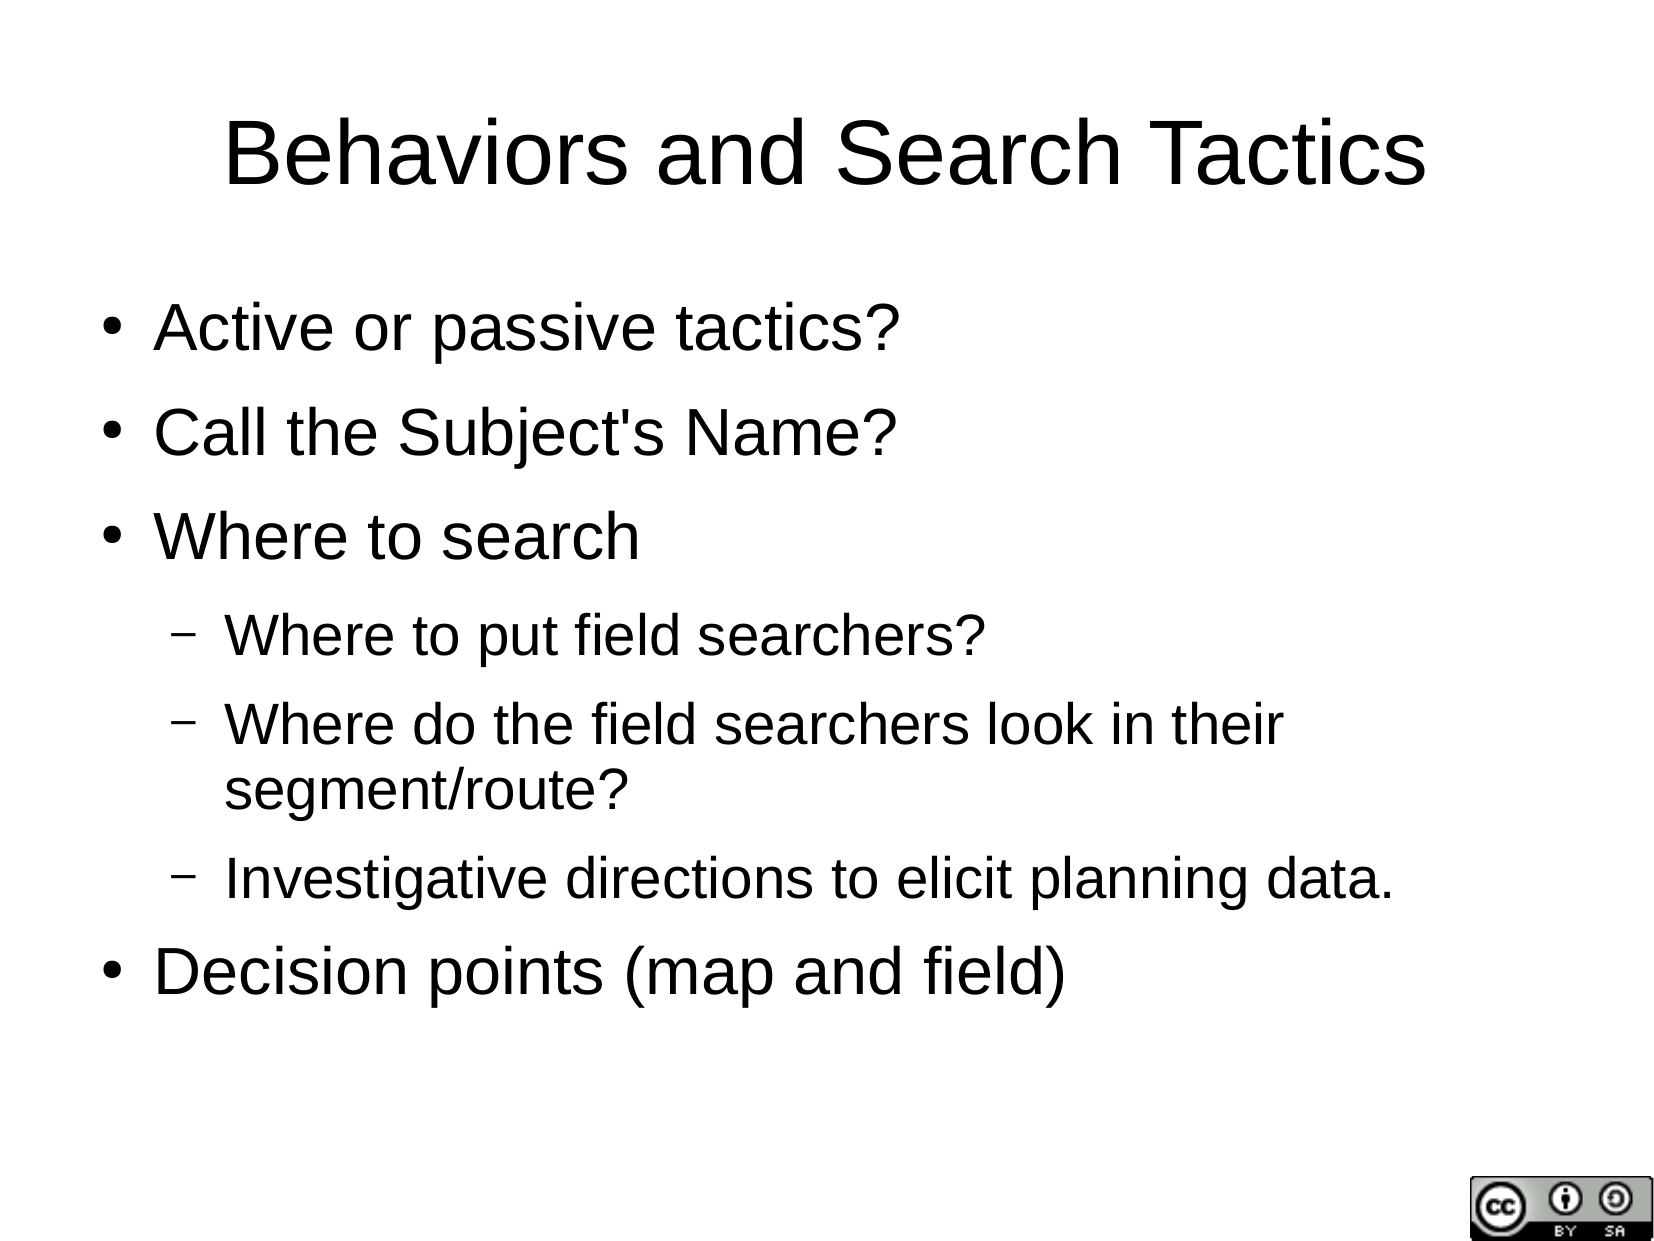

# Behaviors and Search Tactics
Active or passive tactics?
Call the Subject's Name?
Where to search
Where to put field searchers?
Where do the field searchers look in their segment/route?
Investigative directions to elicit planning data.
Decision points (map and field)